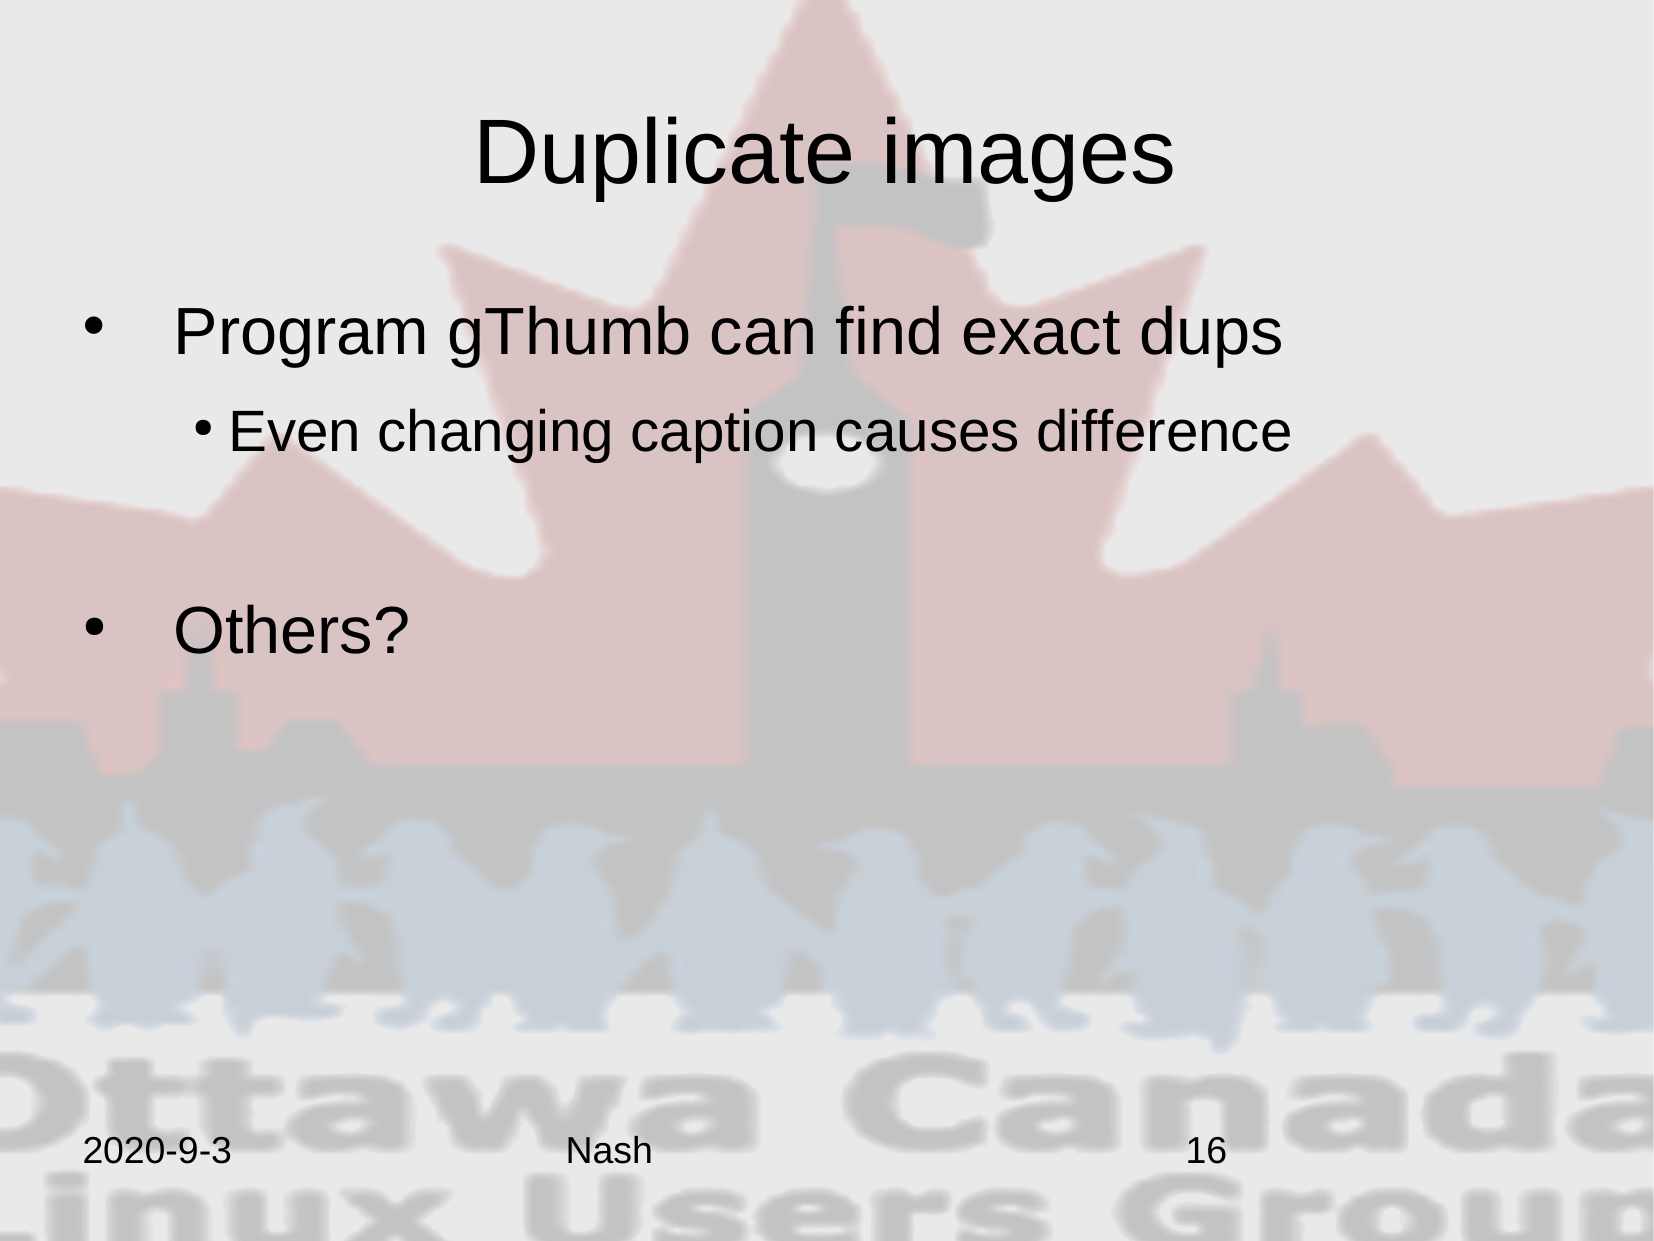

# Duplicate images
Program gThumb can find exact dups
Even changing caption causes difference
 Others?
16